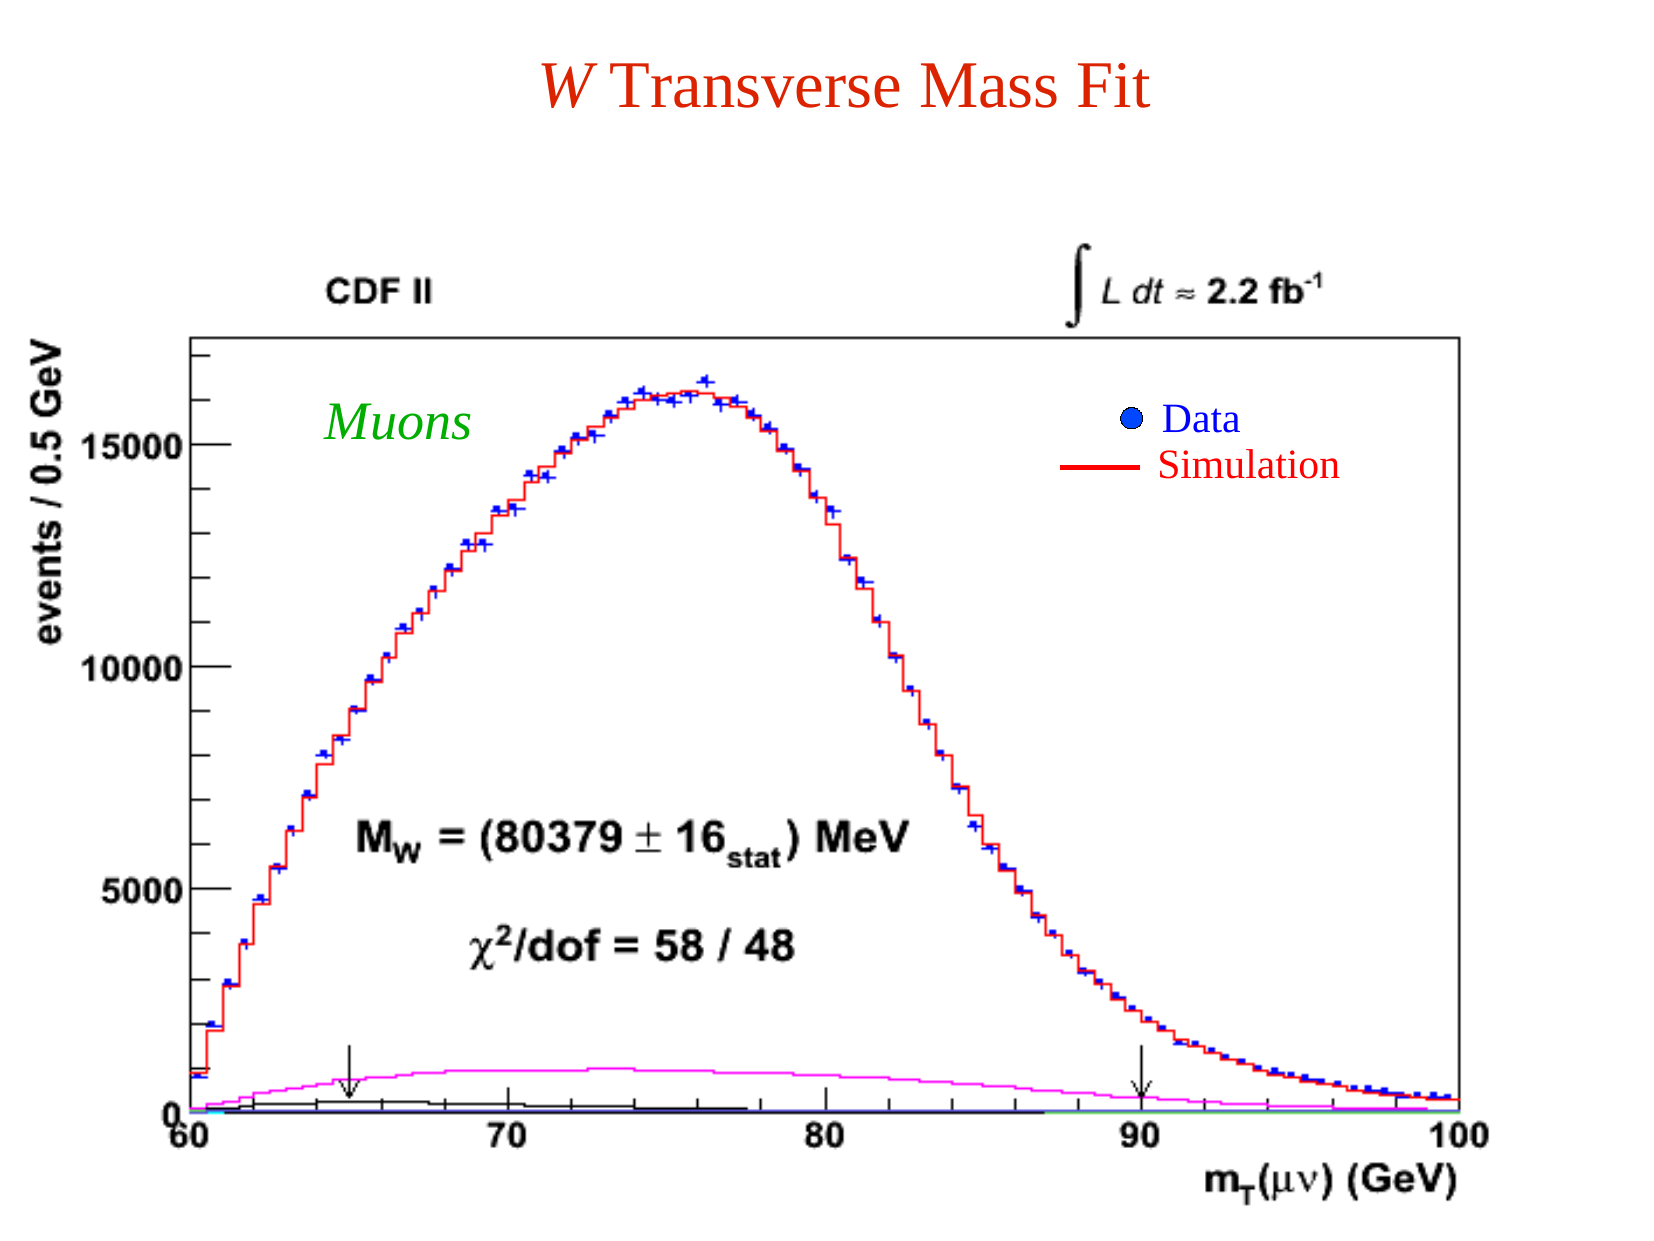

# W Transverse Mass Fit
Muons
Data
Simulation